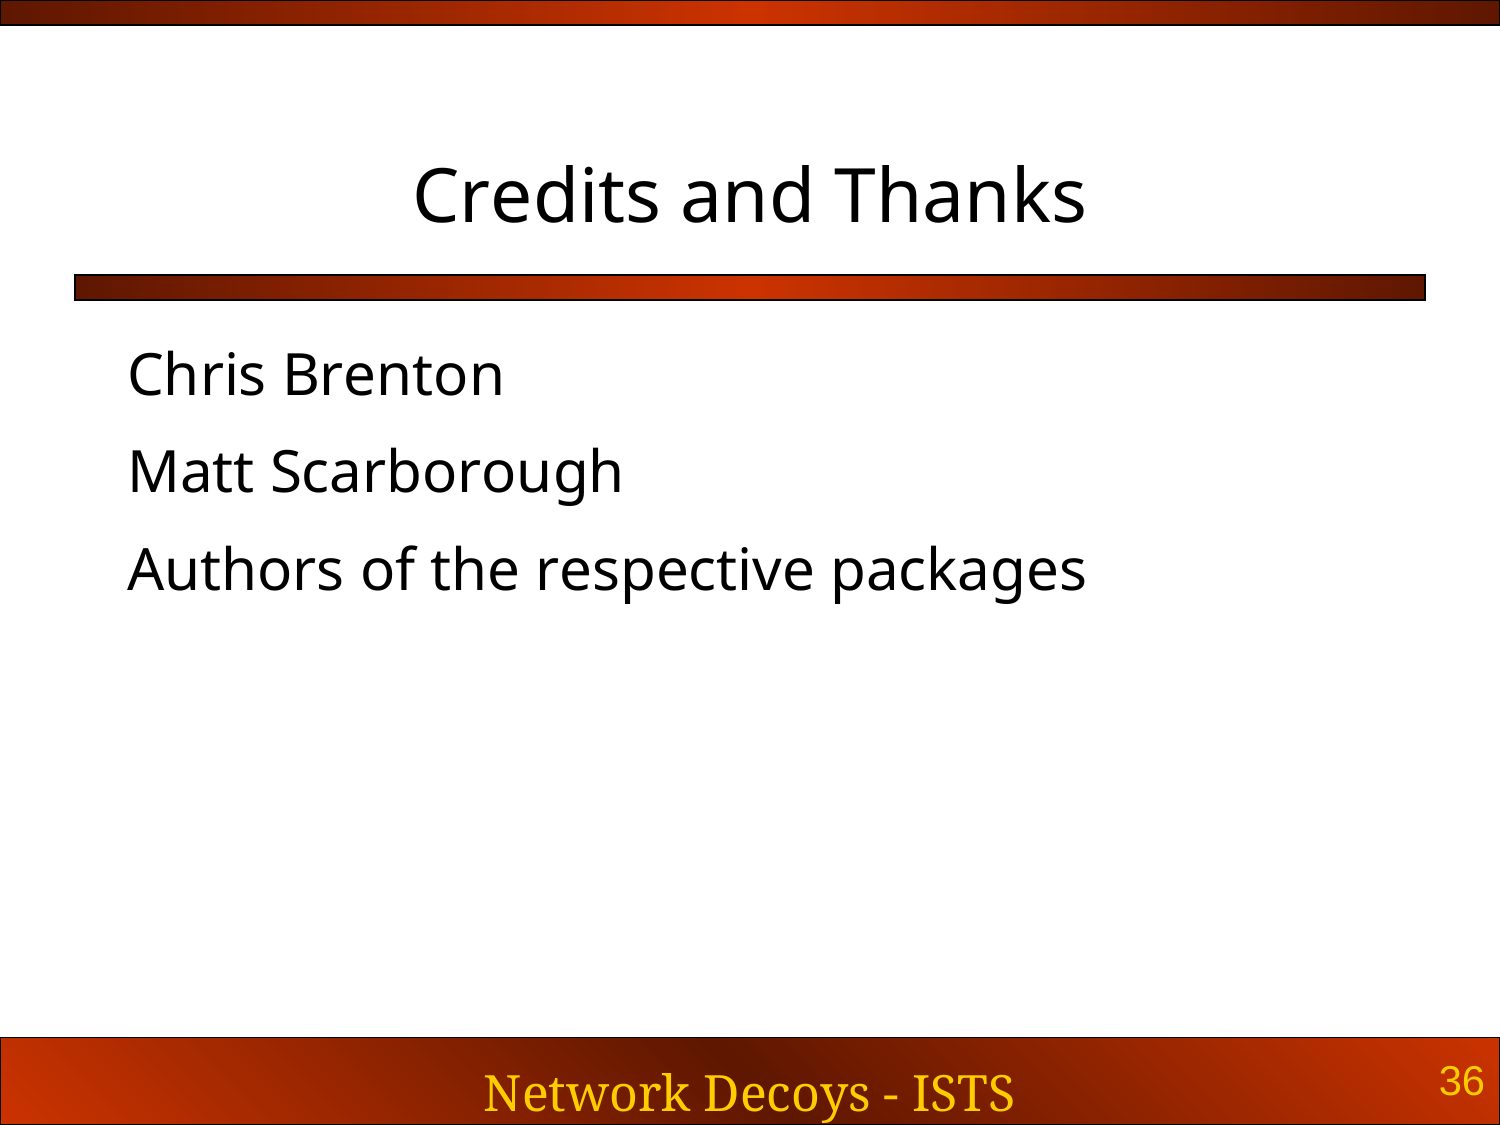

# Credits and Thanks
Chris Brenton
Matt Scarborough
Authors of the respective packages